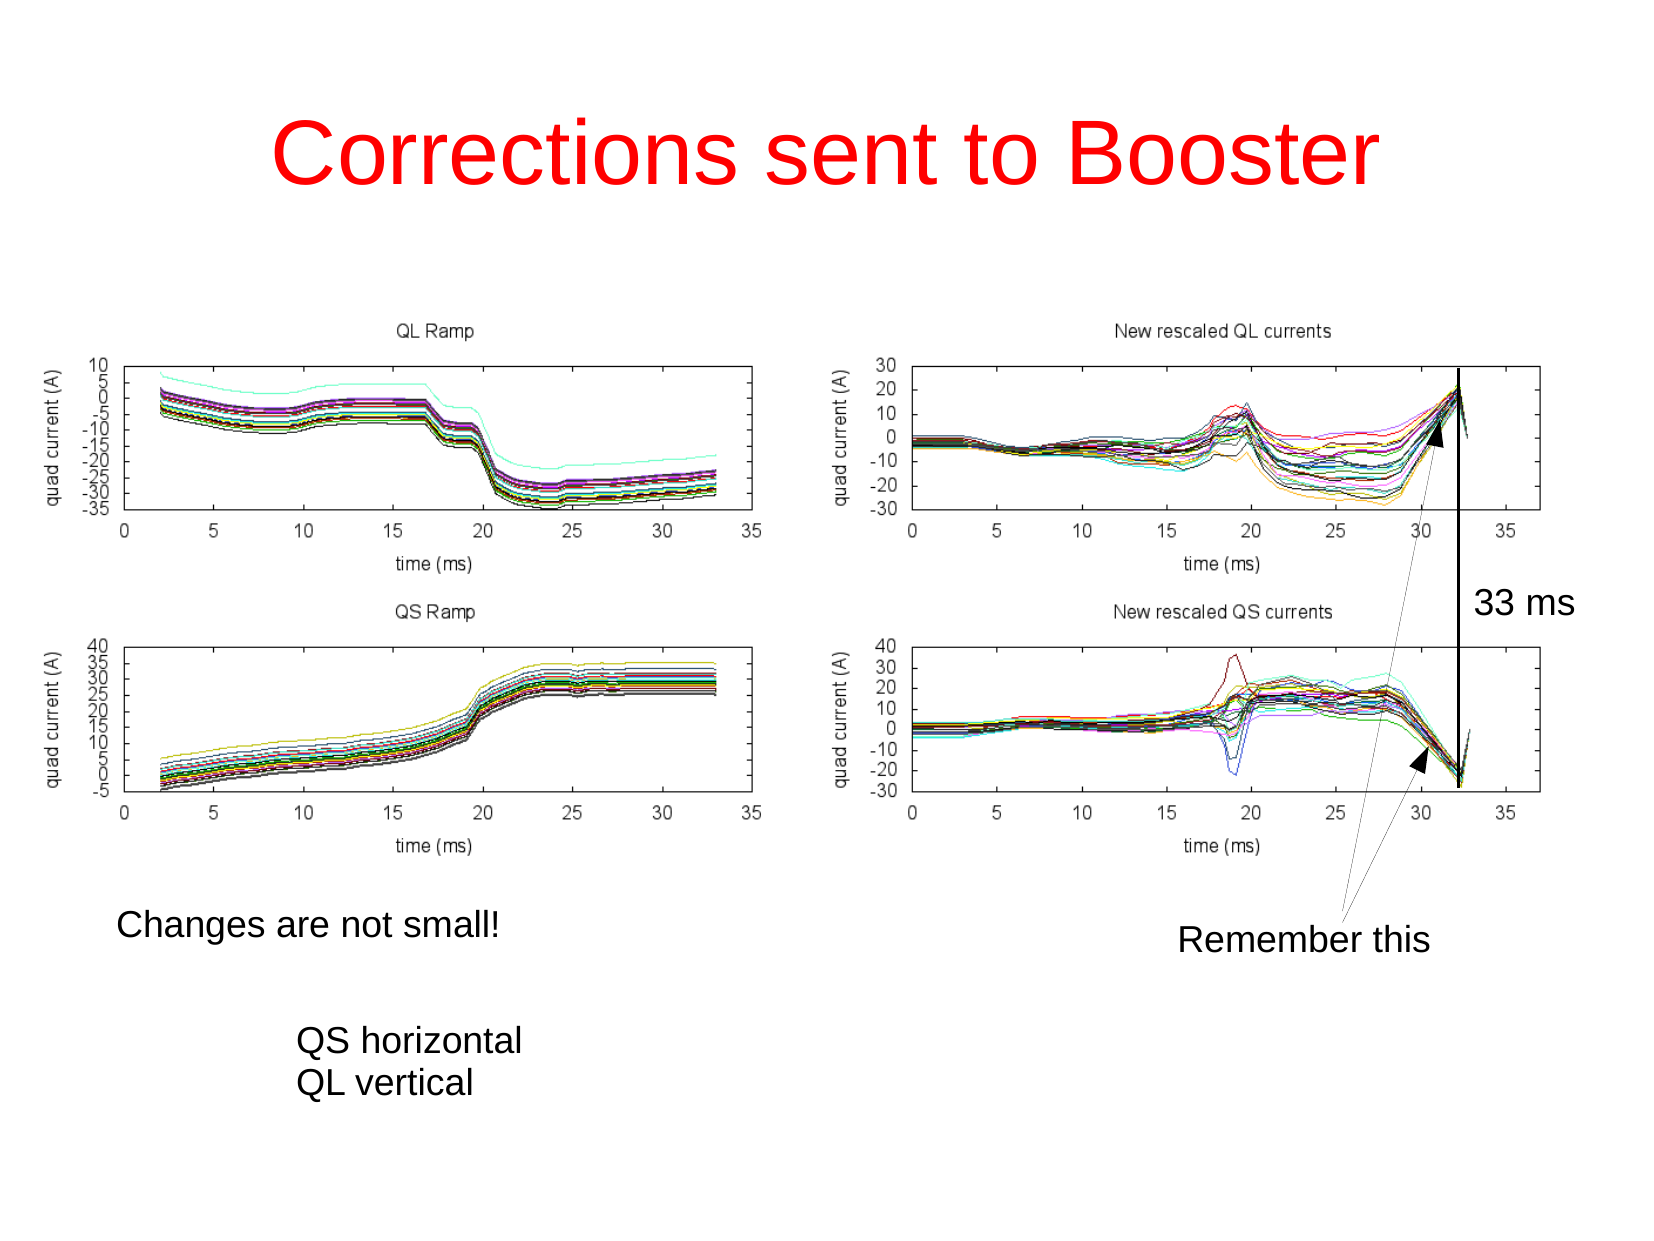

# Corrections sent to Booster
33 ms
Changes are not small!
Remember this
QS horizontal
QL vertical